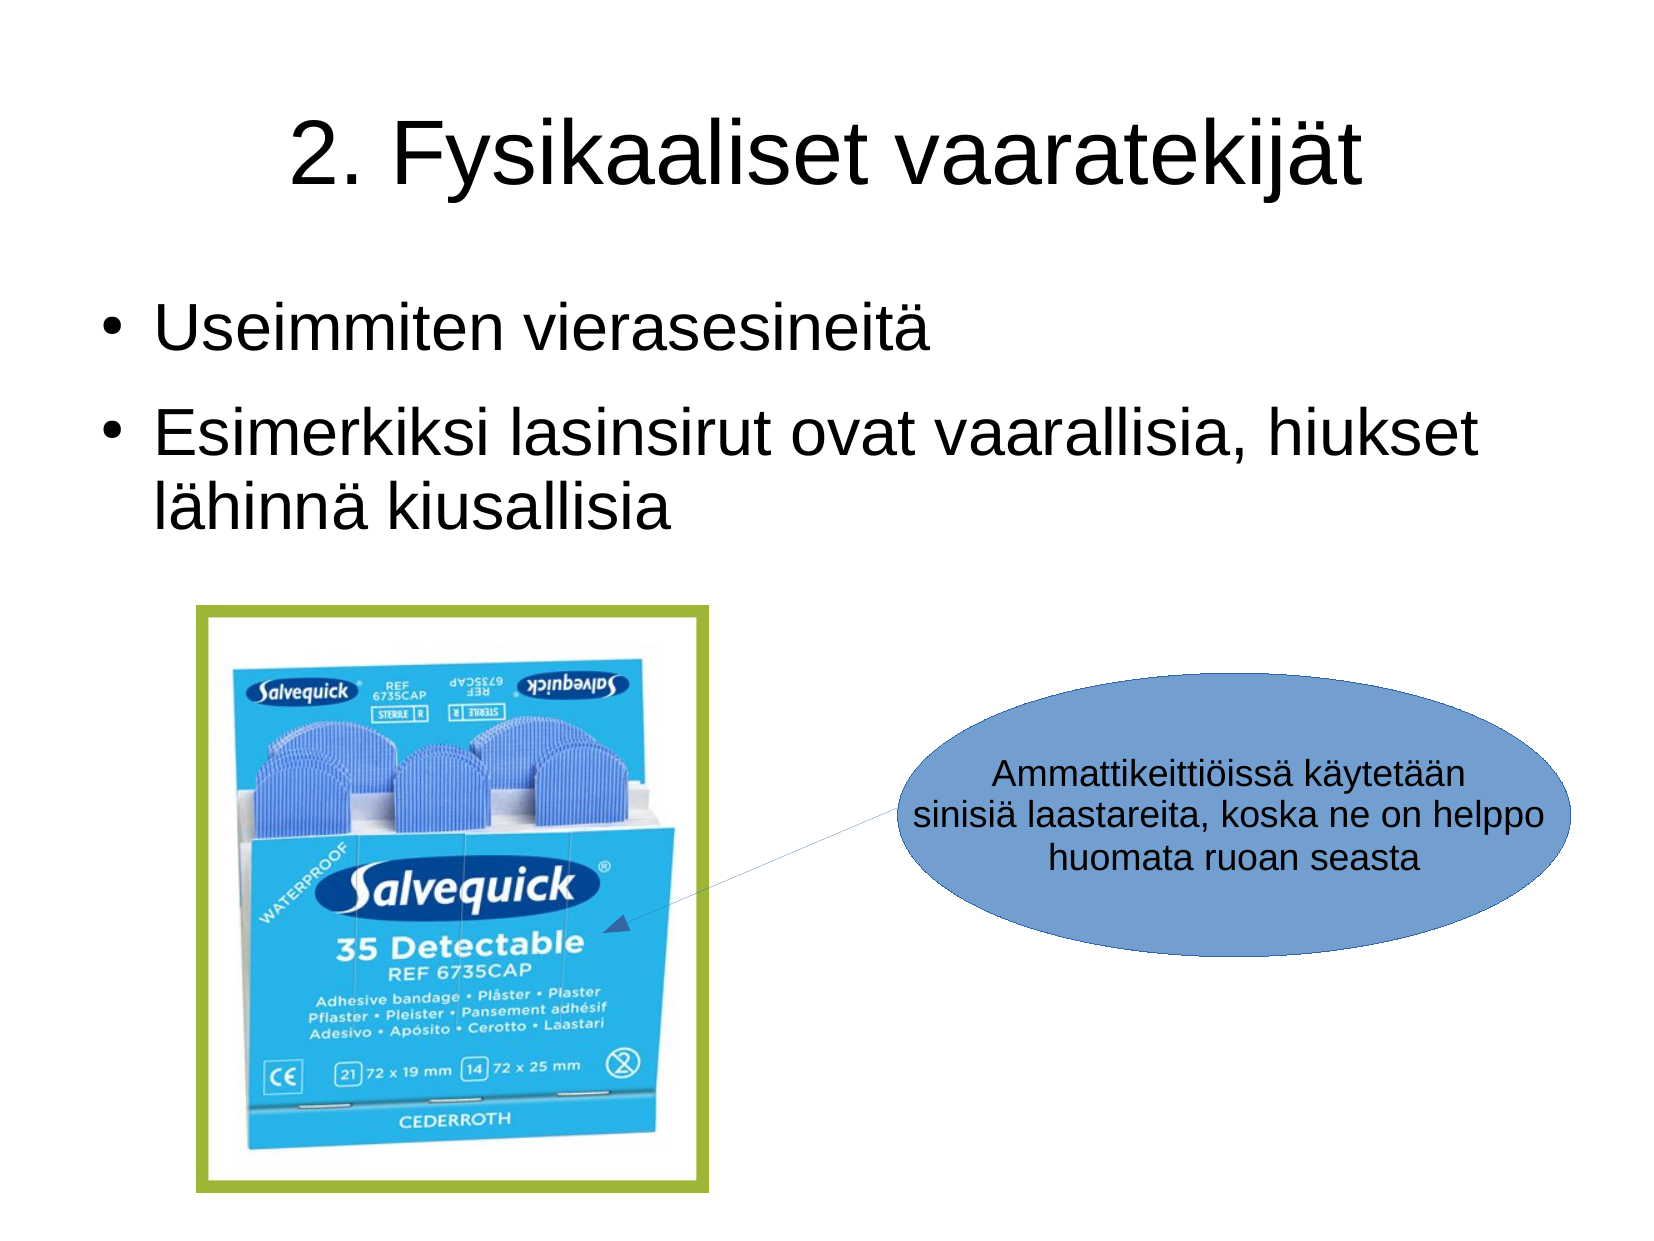

# 2. Fysikaaliset vaaratekijät
Useimmiten vierasesineitä
Esimerkiksi lasinsirut ovat vaarallisia, hiukset lähinnä kiusallisia
Ammattikeittiöissä käytetään
sinisiä laastareita, koska ne on helppo
huomata ruoan seasta